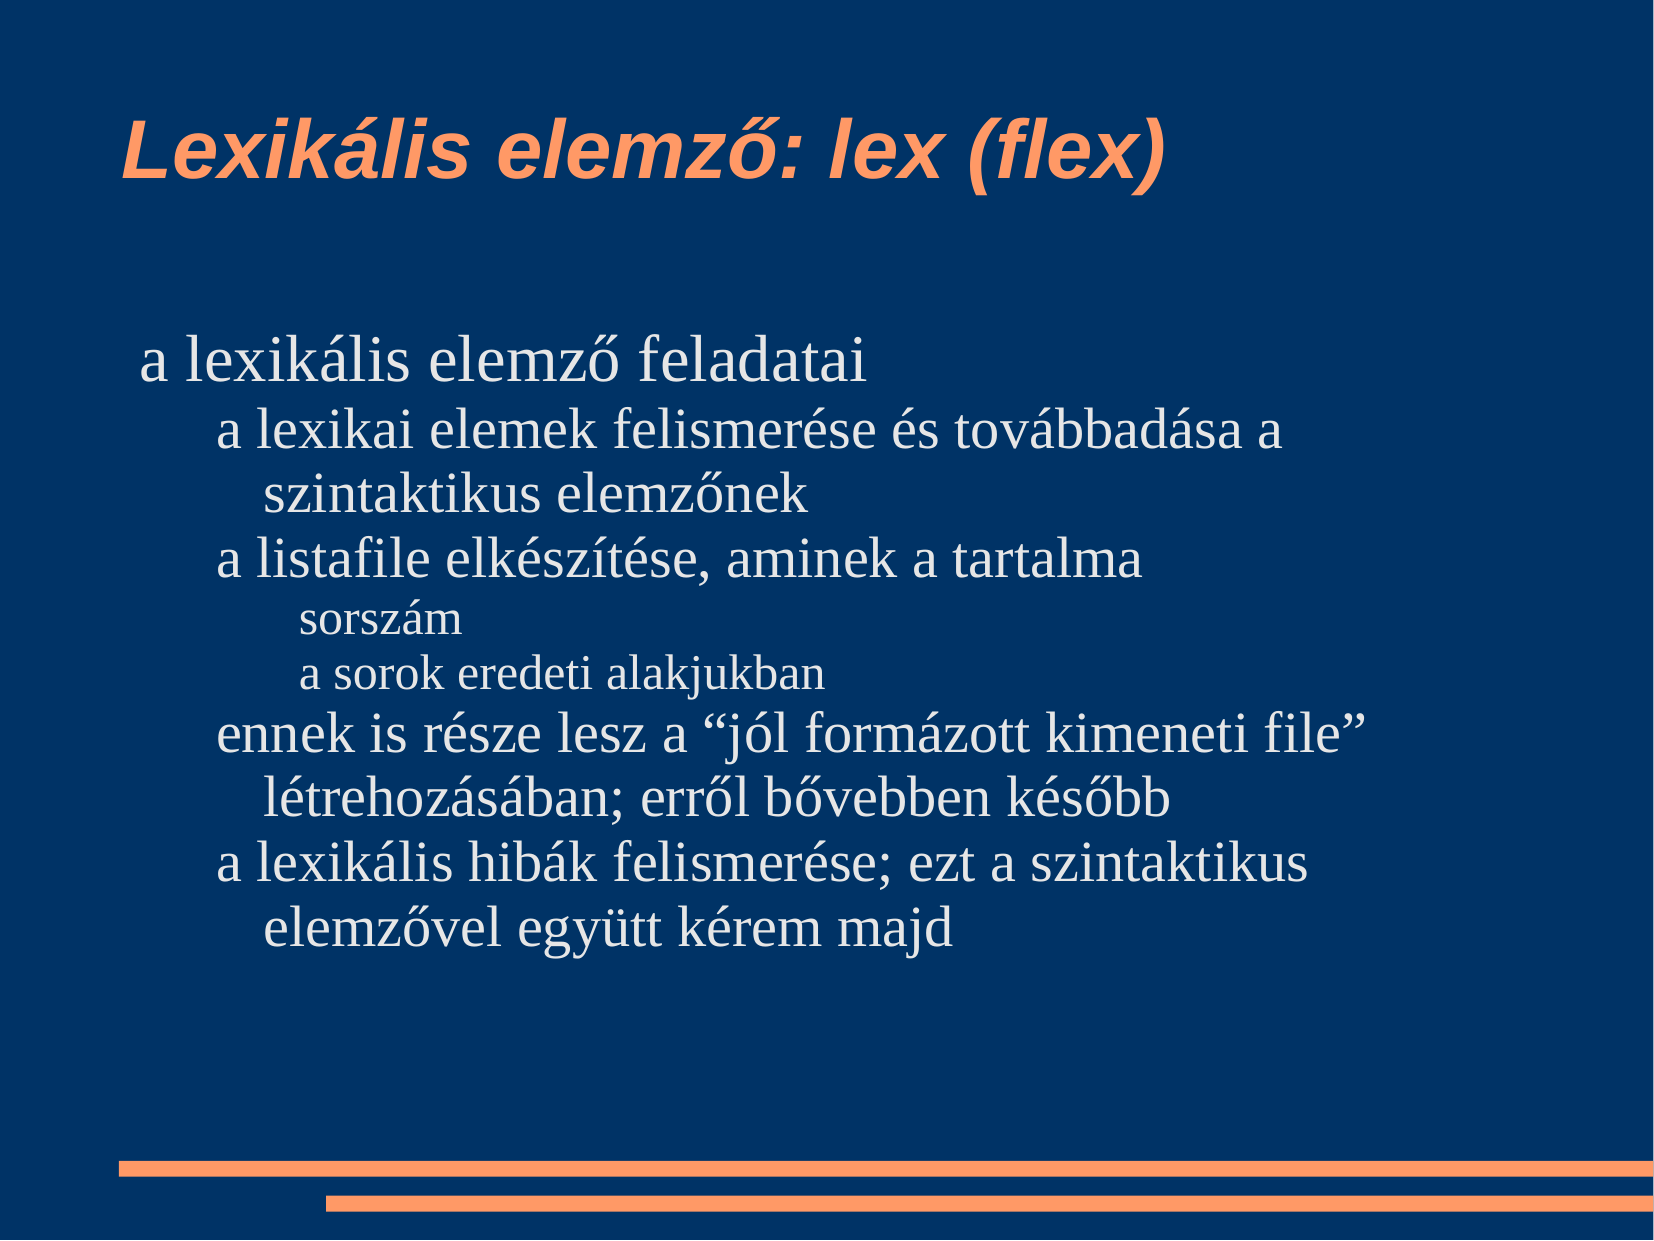

# Lexikális elemző: lex (flex)
a lexikális elemző feladatai
a lexikai elemek felismerése és továbbadása a szintaktikus elemzőnek
a listafile elkészítése, aminek a tartalma
sorszám
a sorok eredeti alakjukban
ennek is része lesz a “jól formázott kimeneti file” létrehozásában; erről bővebben később
a lexikális hibák felismerése; ezt a szintaktikus elemzővel együtt kérem majd